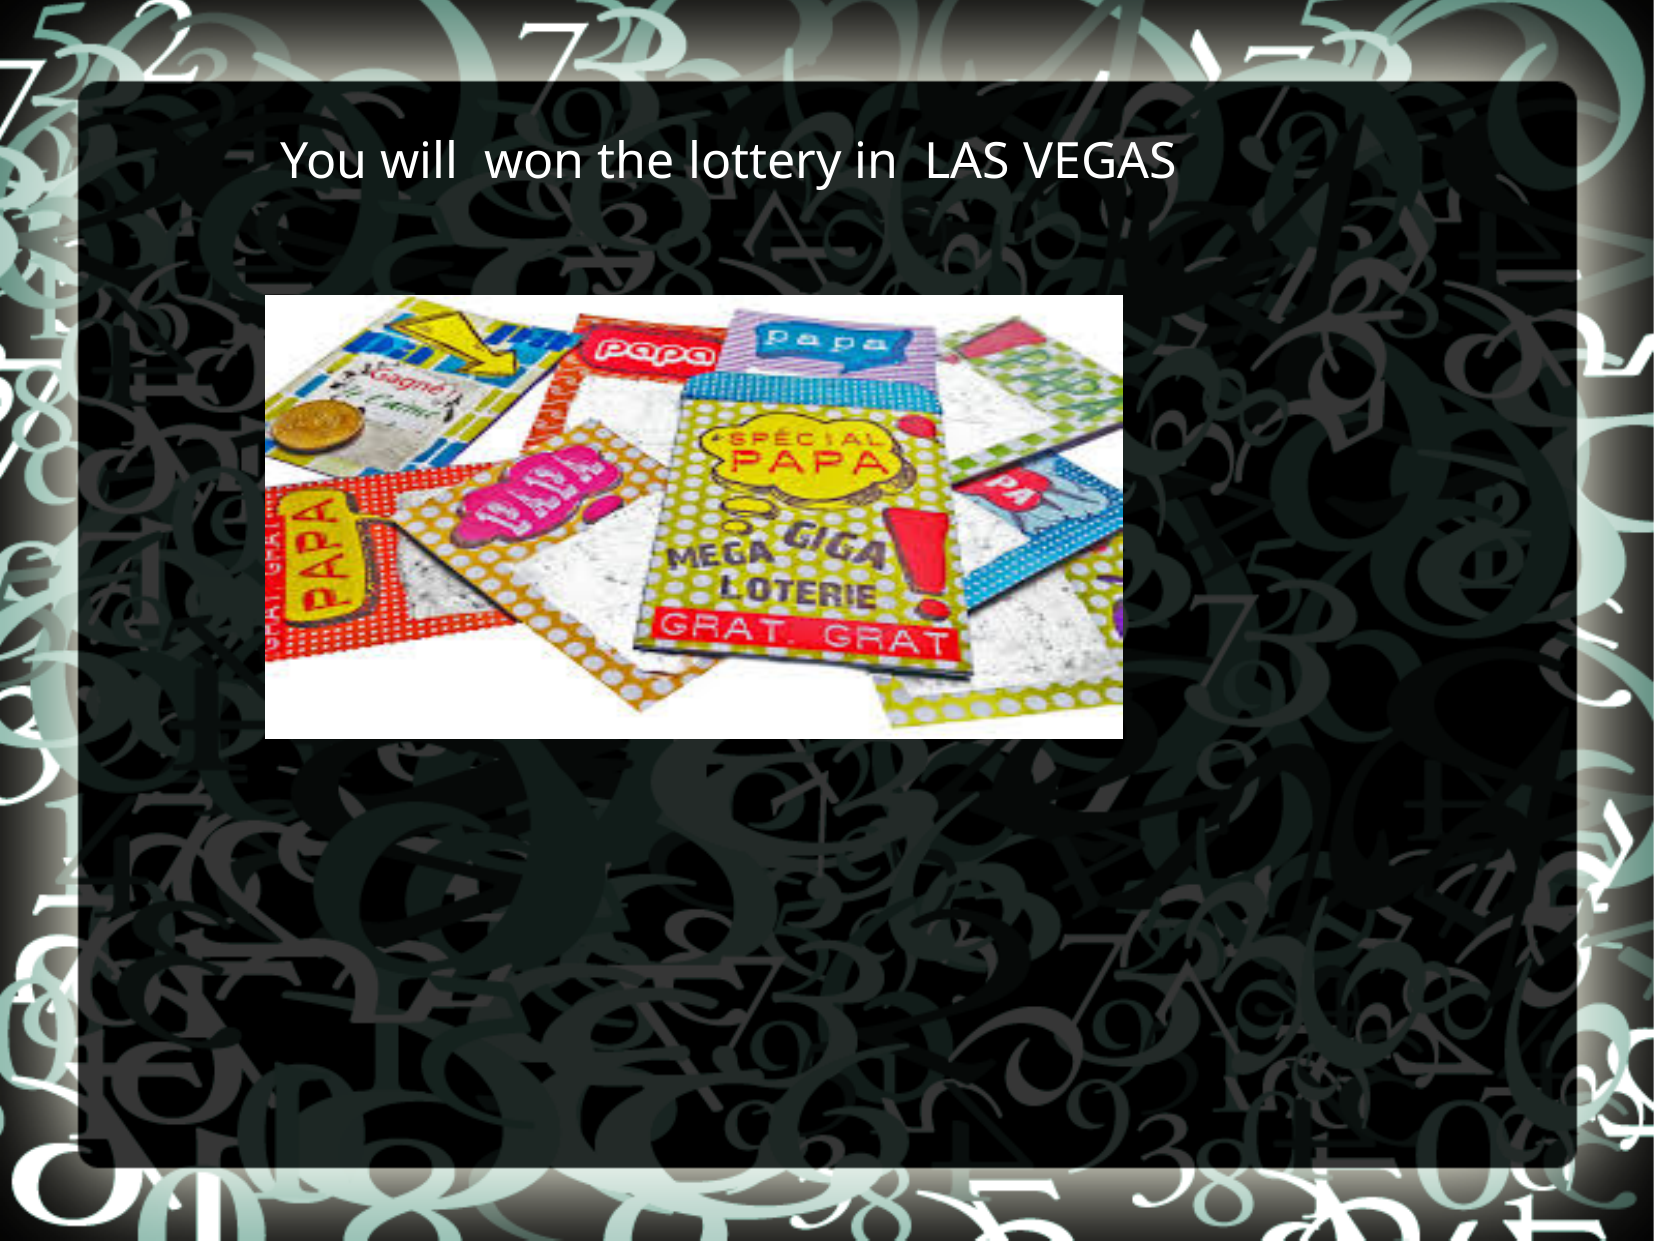

You will won the lottery in LAS VEGAS